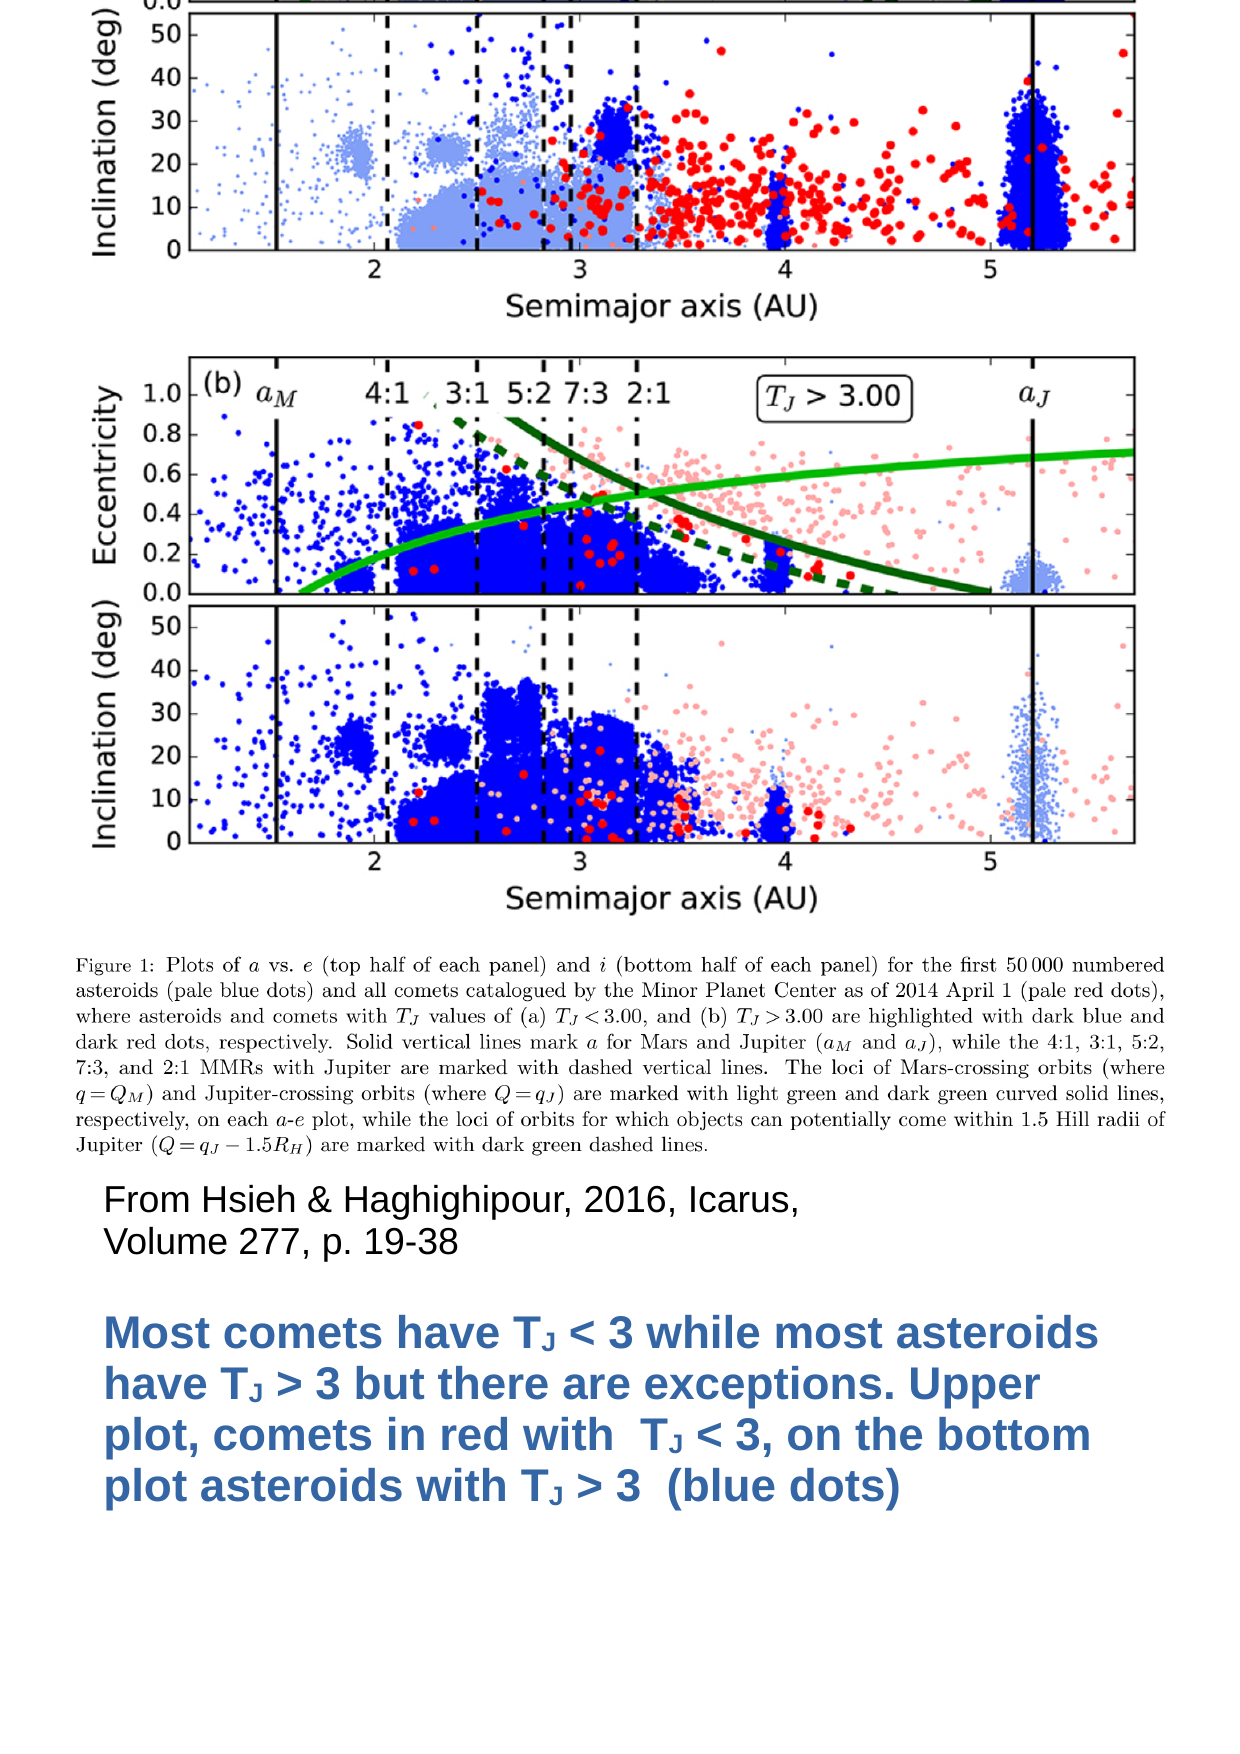

From Hsieh & Haghighipour, 2016, Icarus, Volume 277, p. 19-38
Most comets have TJ < 3 while most asteroids have TJ > 3 but there are exceptions. Upper plot, comets in red with TJ < 3, on the bottom plot asteroids with TJ > 3 (blue dots)